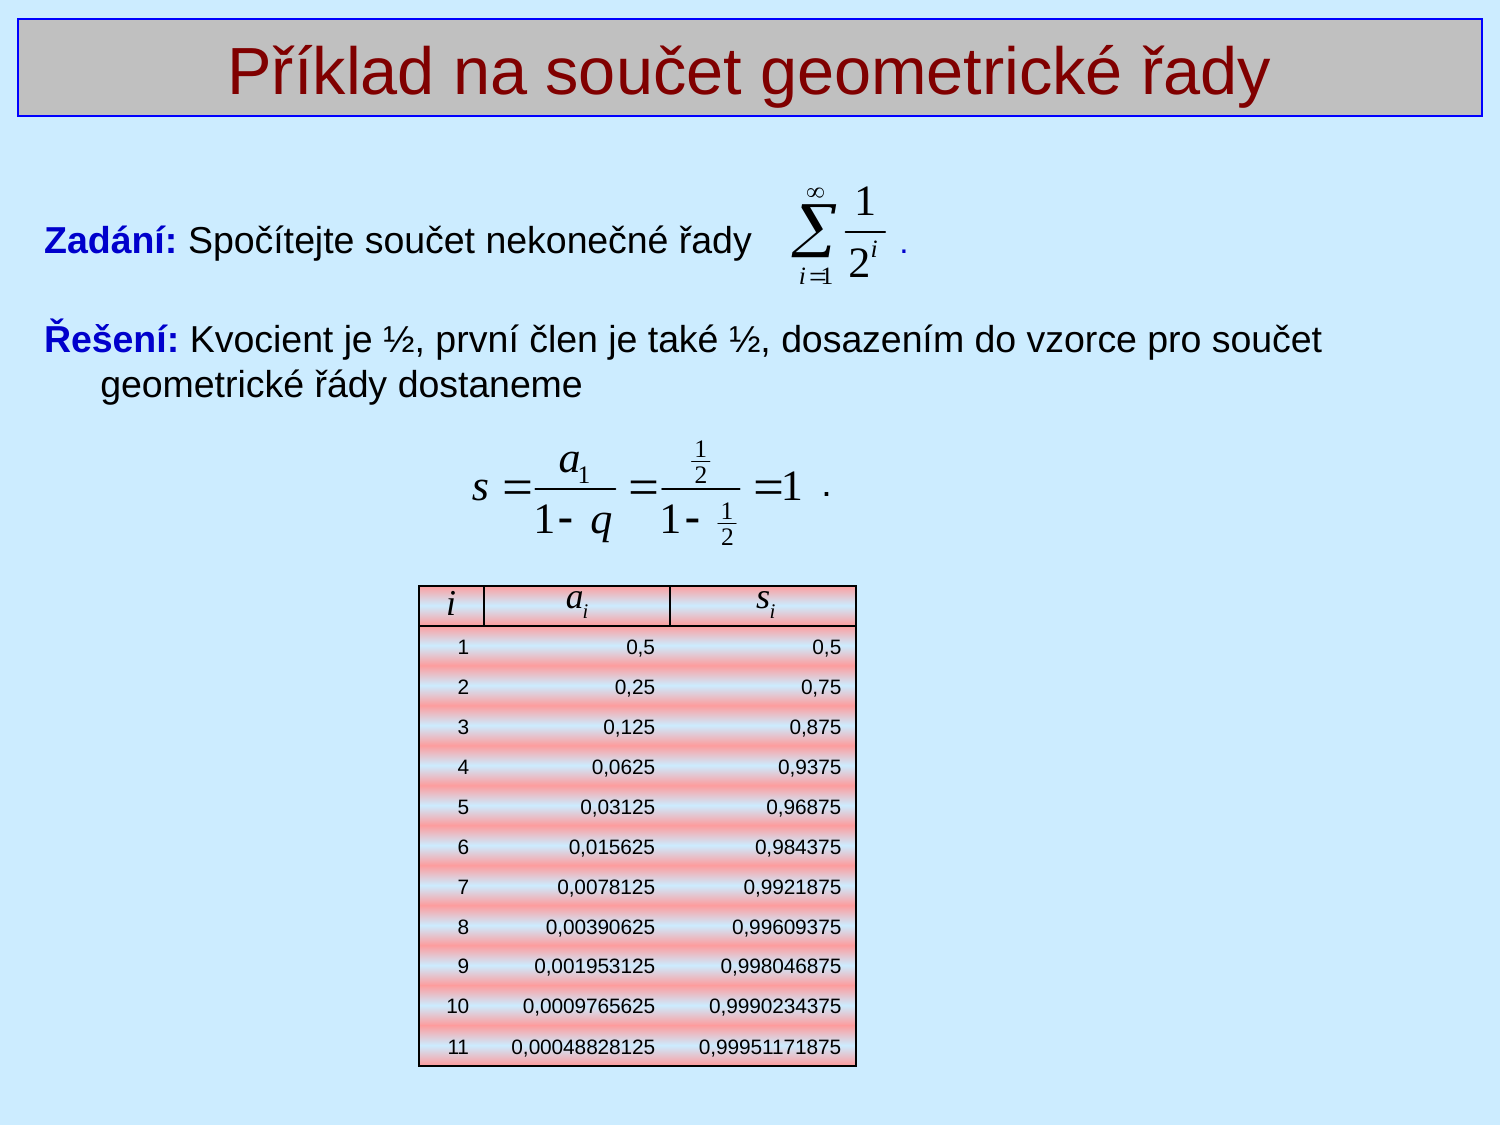

# Příklad na součet geometrické řady
Zadání: Spočítejte součet nekonečné řady .
Řešení: Kvocient je ½, první člen je také ½, dosazením do vzorce pro součet geometrické řády dostaneme
 .
| | | |
| --- | --- | --- |
| 1 | 0,5 | 0,5 |
| 2 | 0,25 | 0,75 |
| 3 | 0,125 | 0,875 |
| 4 | 0,0625 | 0,9375 |
| 5 | 0,03125 | 0,96875 |
| 6 | 0,015625 | 0,984375 |
| 7 | 0,0078125 | 0,9921875 |
| 8 | 0,00390625 | 0,99609375 |
| 9 | 0,001953125 | 0,998046875 |
| 10 | 0,0009765625 | 0,9990234375 |
| 11 | 0,00048828125 | 0,99951171875 |